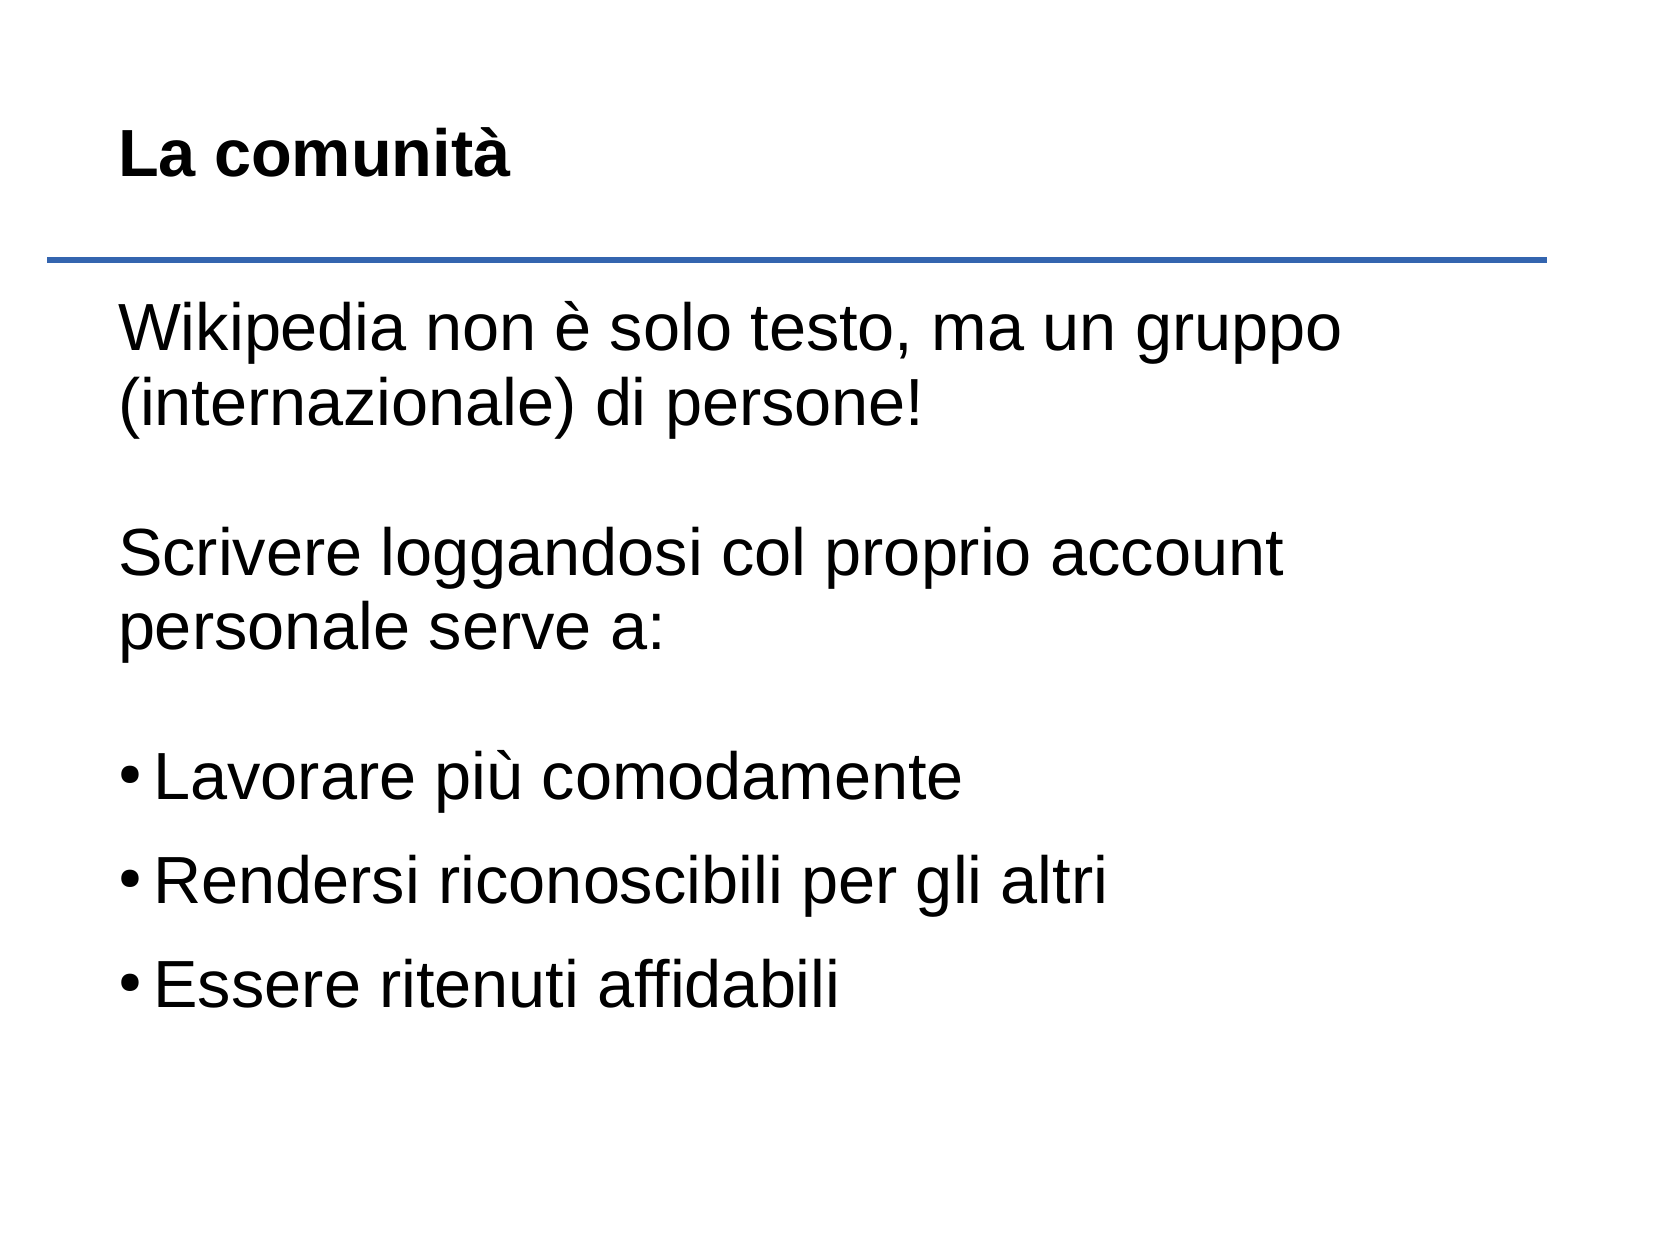

# La comunità
Wikipedia non è solo testo, ma un gruppo (internazionale) di persone!
Scrivere loggandosi col proprio account personale serve a:
Lavorare più comodamente
Rendersi riconoscibili per gli altri
Essere ritenuti affidabili